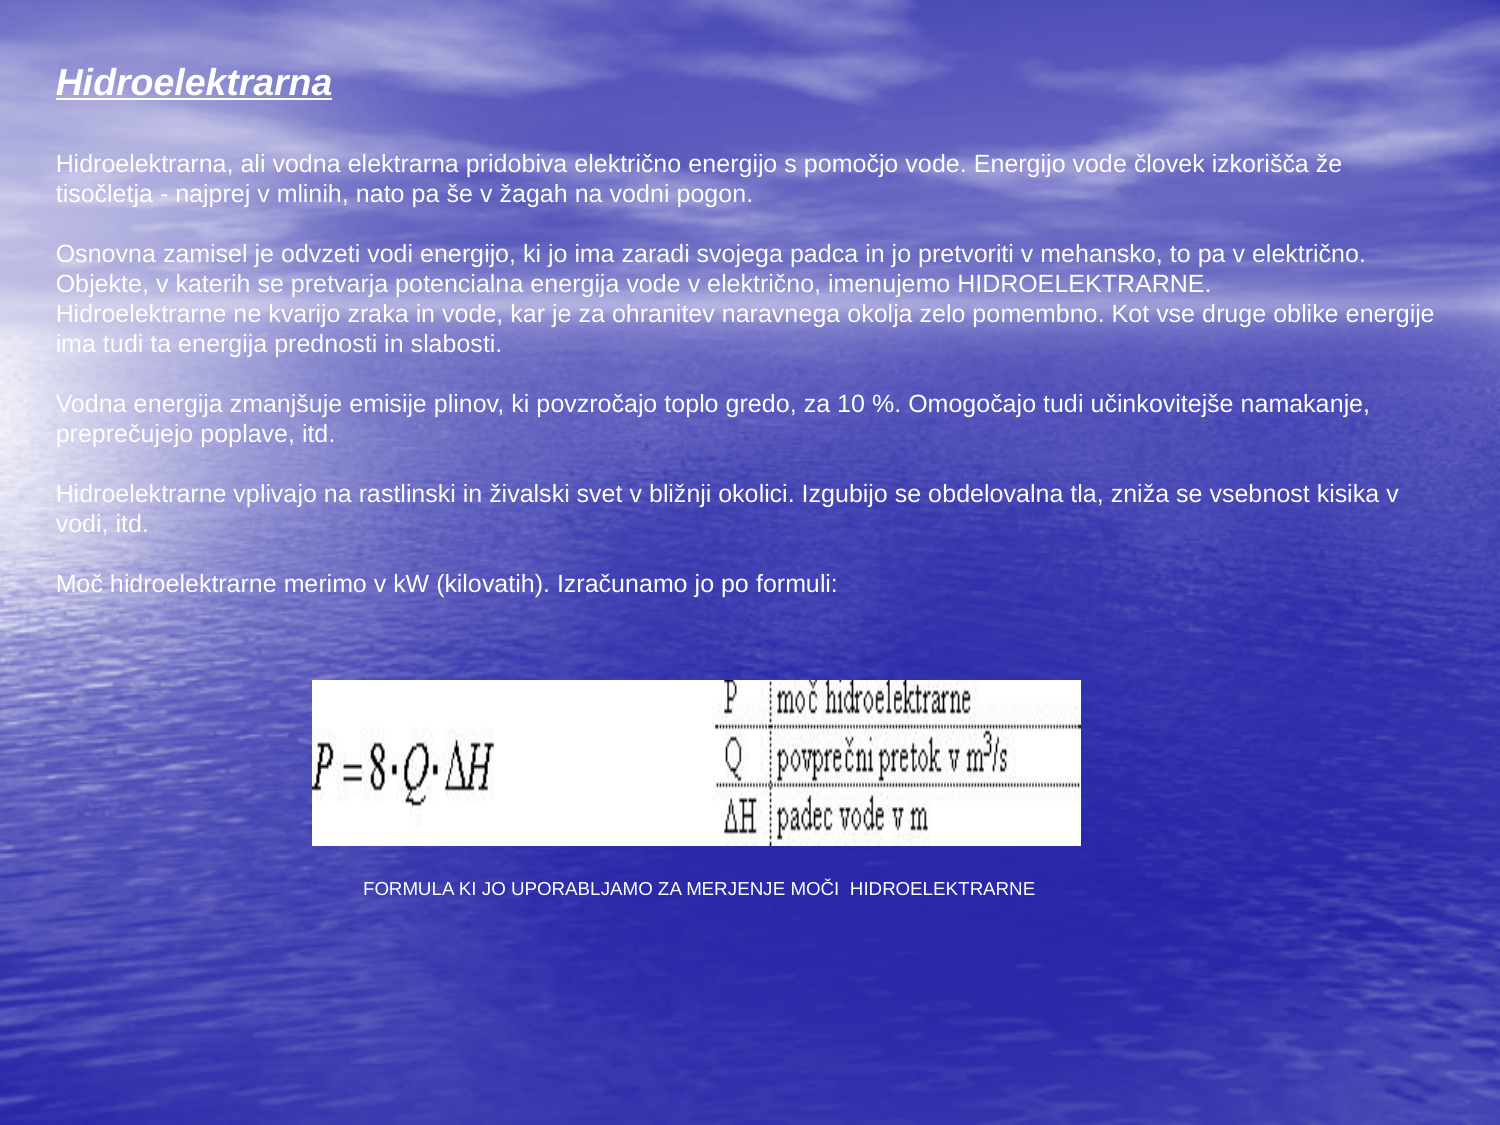

Hidroelektrarna
Hidroelektrarna, ali vodna elektrarna pridobiva električno energijo s pomočjo vode. Energijo vode človek izkorišča že tisočletja - najprej v mlinih, nato pa še v žagah na vodni pogon.
Osnovna zamisel je odvzeti vodi energijo, ki jo ima zaradi svojega padca in jo pretvoriti v mehansko, to pa v električno. Objekte, v katerih se pretvarja potencialna energija vode v električno, imenujemo HIDROELEKTRARNE.
Hidroelektrarne ne kvarijo zraka in vode, kar je za ohranitev naravnega okolja zelo pomembno. Kot vse druge oblike energije ima tudi ta energija prednosti in slabosti.
Vodna energija zmanjšuje emisije plinov, ki povzročajo toplo gredo, za 10 %. Omogočajo tudi učinkovitejše namakanje, preprečujejo poplave, itd.
Hidroelektrarne vplivajo na rastlinski in živalski svet v bližnji okolici. Izgubijo se obdelovalna tla, zniža se vsebnost kisika v vodi, itd.
Moč hidroelektrarne merimo v kW (kilovatih). Izračunamo jo po formuli:
Količina energije je odvisna od:
prostorninskega pretoka,
višinske razlike.
Izkoristek hidroelektrarn je od 85 do 95%.
FORMULA KI JO UPORABLJAMO ZA MERJENJE MOČI HIDROELEKTRARNE